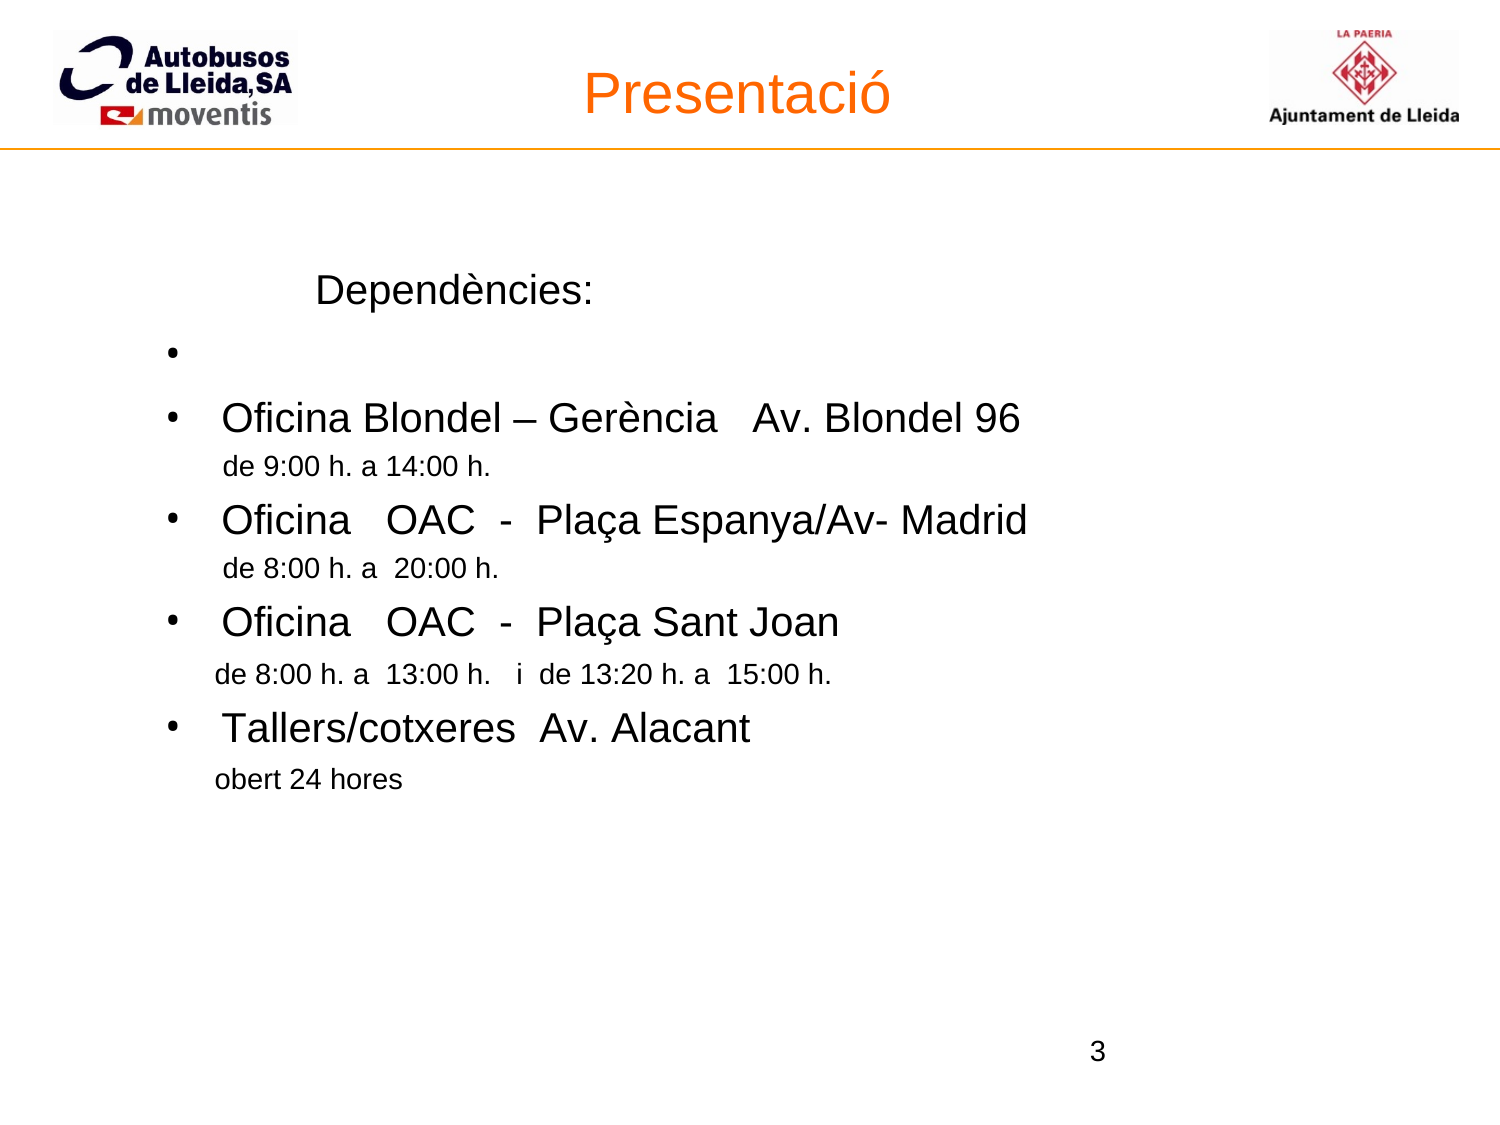

Presentació
# Dependències:
Oficina Blondel – Gerència Av. Blondel 96
 de 9:00 h. a 14:00 h.
Oficina OAC - Plaça Espanya/Av- Madrid
 de 8:00 h. a 20:00 h.
Oficina OAC - Plaça Sant Joan
 de 8:00 h. a 13:00 h. i de 13:20 h. a 15:00 h.
Tallers/cotxeres Av. Alacant
 obert 24 hores
3